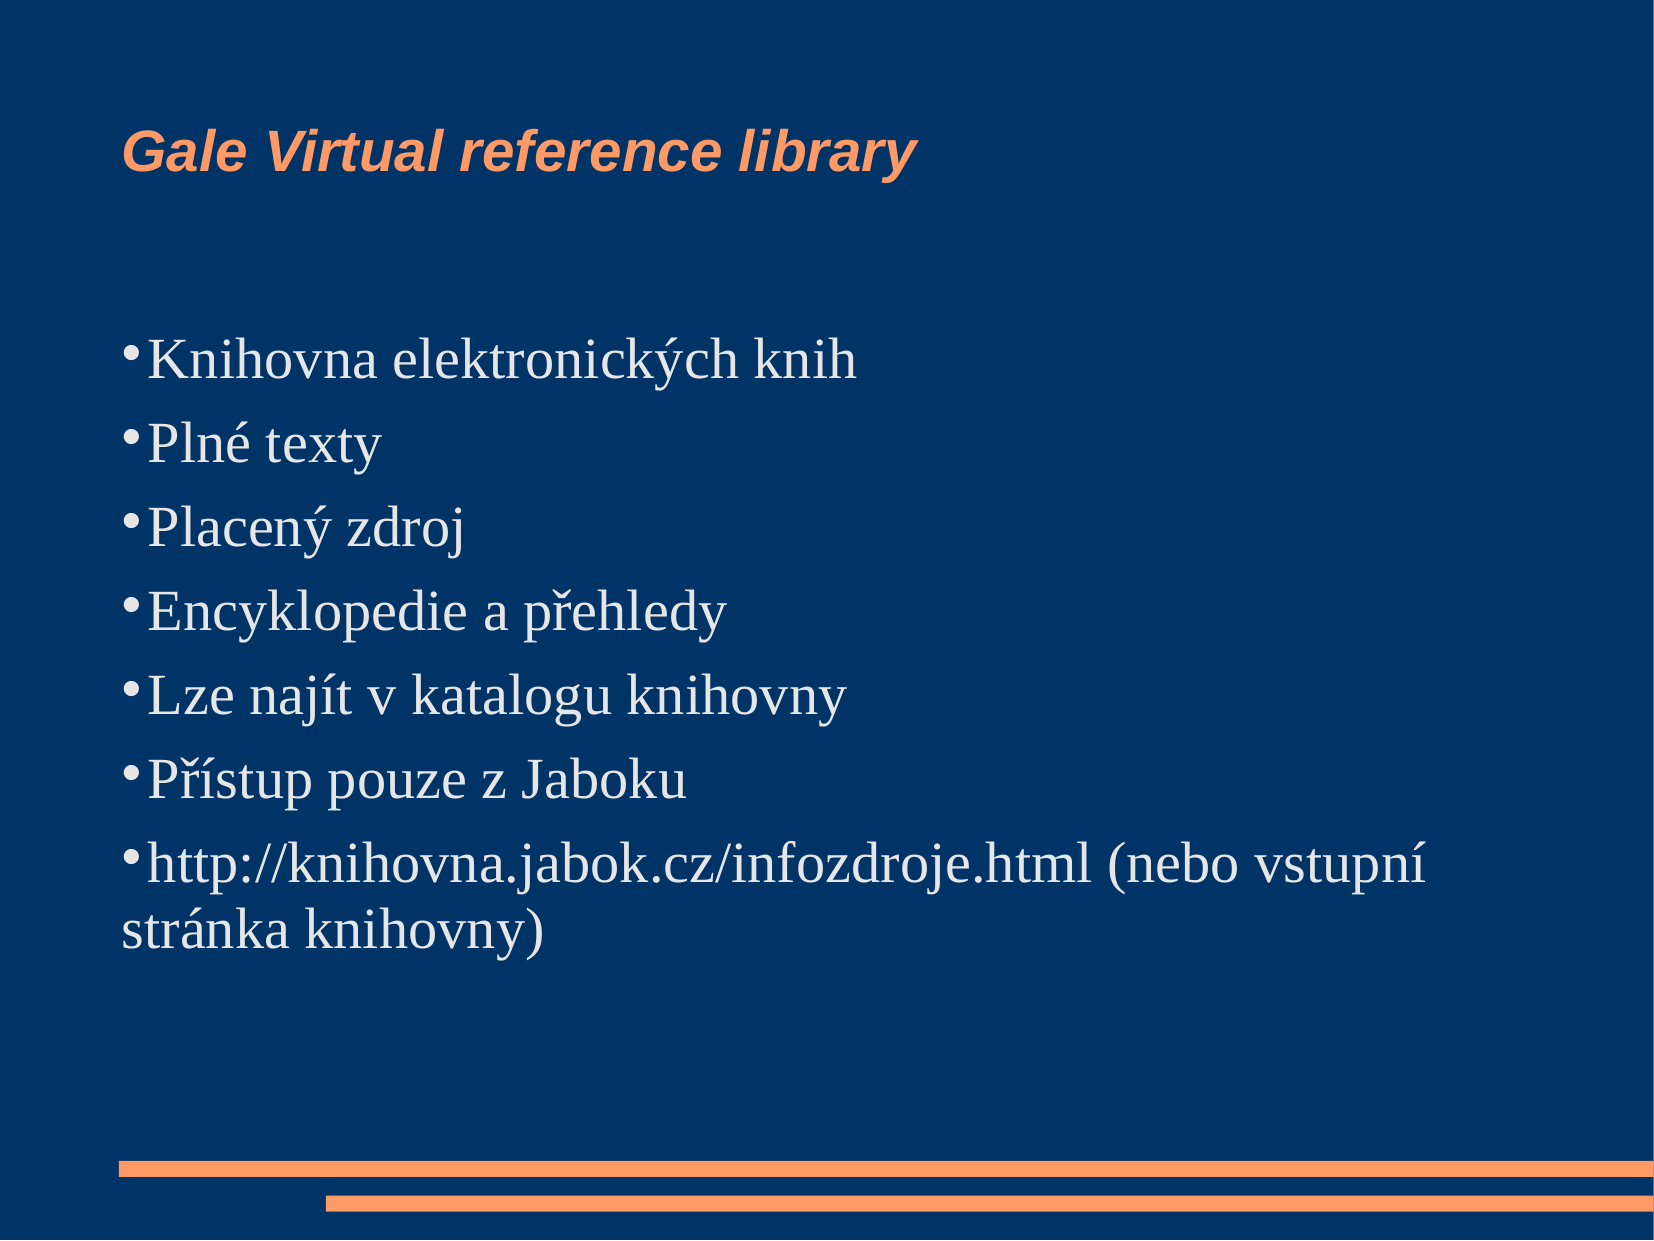

# Gale Virtual reference library
Knihovna elektronických knih
Plné texty
Placený zdroj
Encyklopedie a přehledy
Lze najít v katalogu knihovny
Přístup pouze z Jaboku
http://knihovna.jabok.cz/infozdroje.html (nebo vstupní stránka knihovny)